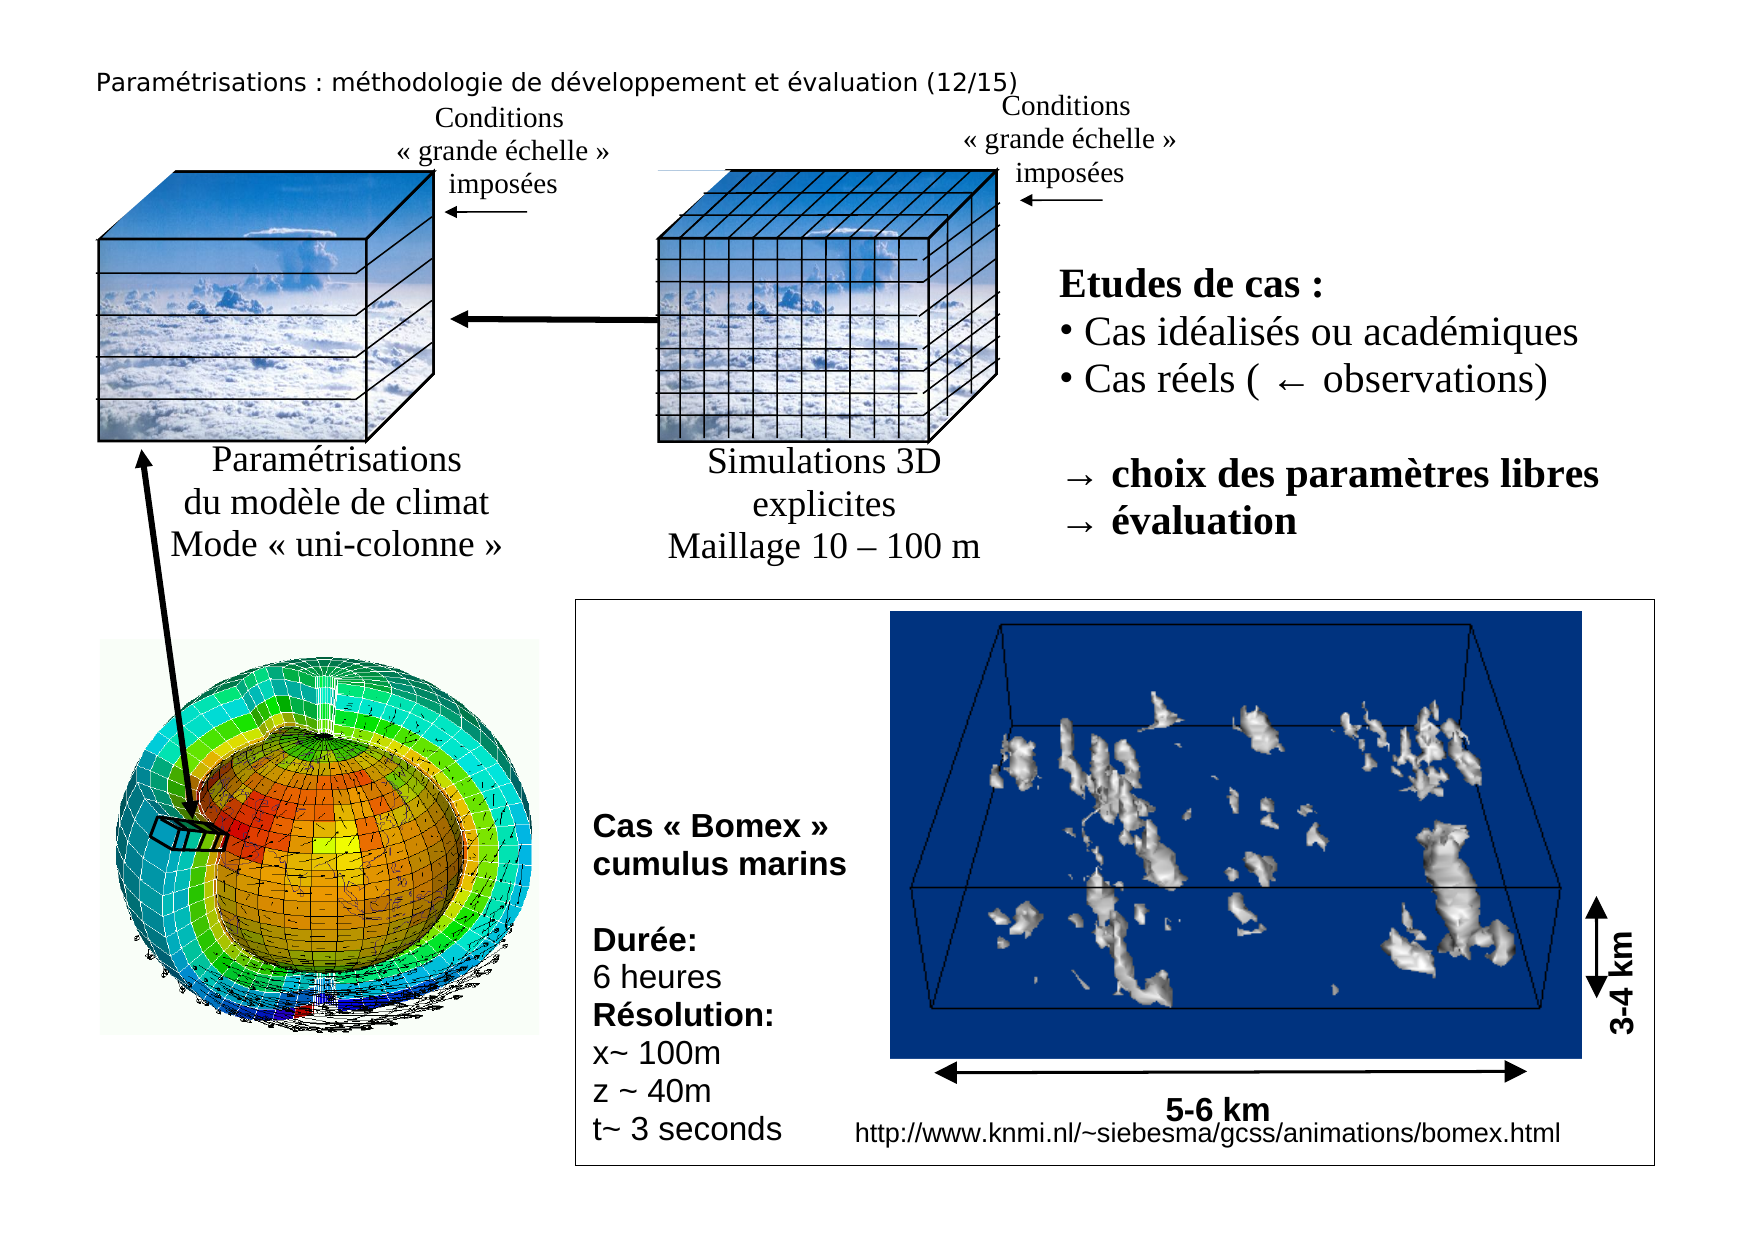

Paramétrisations : méthodologie de développement et évaluation (12/15)
Conditions
 « grande échelle »
 imposées
Conditions
 « grande échelle »
 imposées
Etudes de cas :
 Cas idéalisés ou académiques
 Cas réels ( ← observations)
→ choix des paramètres libres
→ évaluation
Paramétrisations
du modèle de climat
Mode « uni-colonne »
Simulations 3D
explicites
Maillage 10 – 100 m
Cas « Bomex »
cumulus marins
Durée:
6 heures
Résolution:
x~ 100m
z ~ 40m
t~ 3 seconds
3-4 km
5-6 km
http://www.knmi.nl/~siebesma/gcss/animations/bomex.html